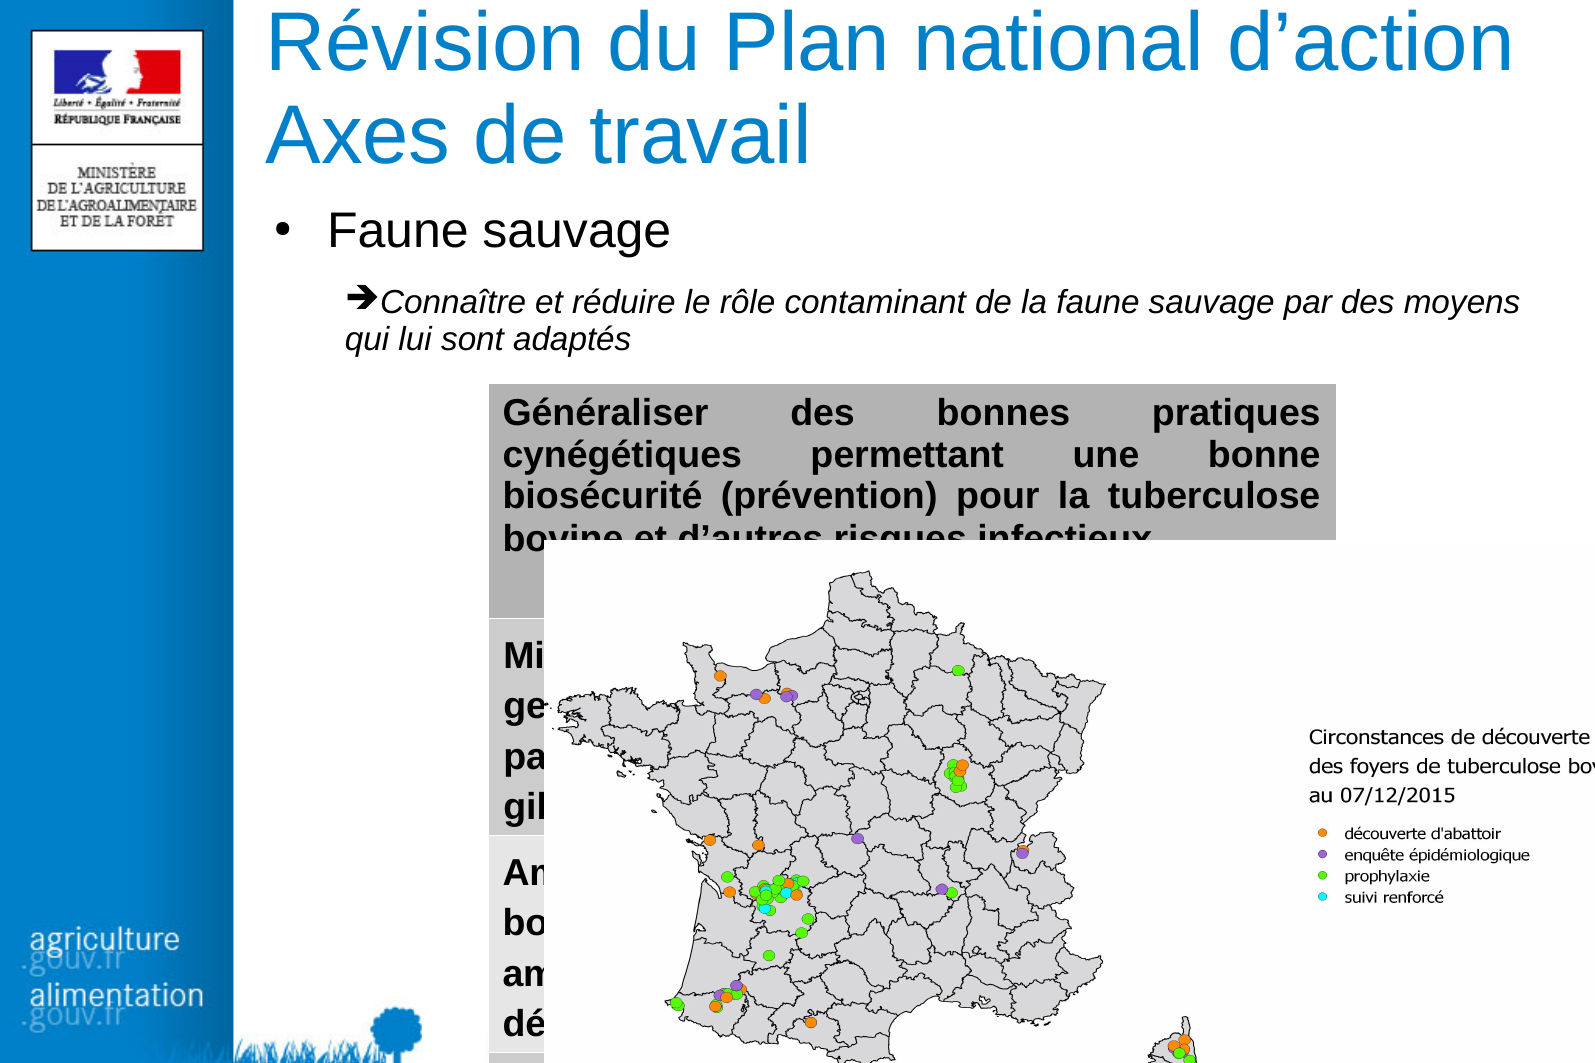

# Révision du Plan national d’action Axes de travail
Faune sauvage
Connaître et réduire le rôle contaminant de la faune sauvage par des moyens qui lui sont adaptés
| Généraliser des bonnes pratiques cynégétiques permettant une bonne biosécurité (prévention) pour la tuberculose bovine et d’autres risques infectieux |
| --- |
| Mieux connaître et encadrer les pratiques de gestion des parcs et enclos de chasse en particulier vis-à-vis des mouvements de gibier |
| Améliorer la surveillance de la tuberculose bovine dans les espèces sauvages en améliorant le dispositif Sylvatub et le dépistage |
| Réduire le risque d’infection lié aux blaireaux trouvés infectés |
| |